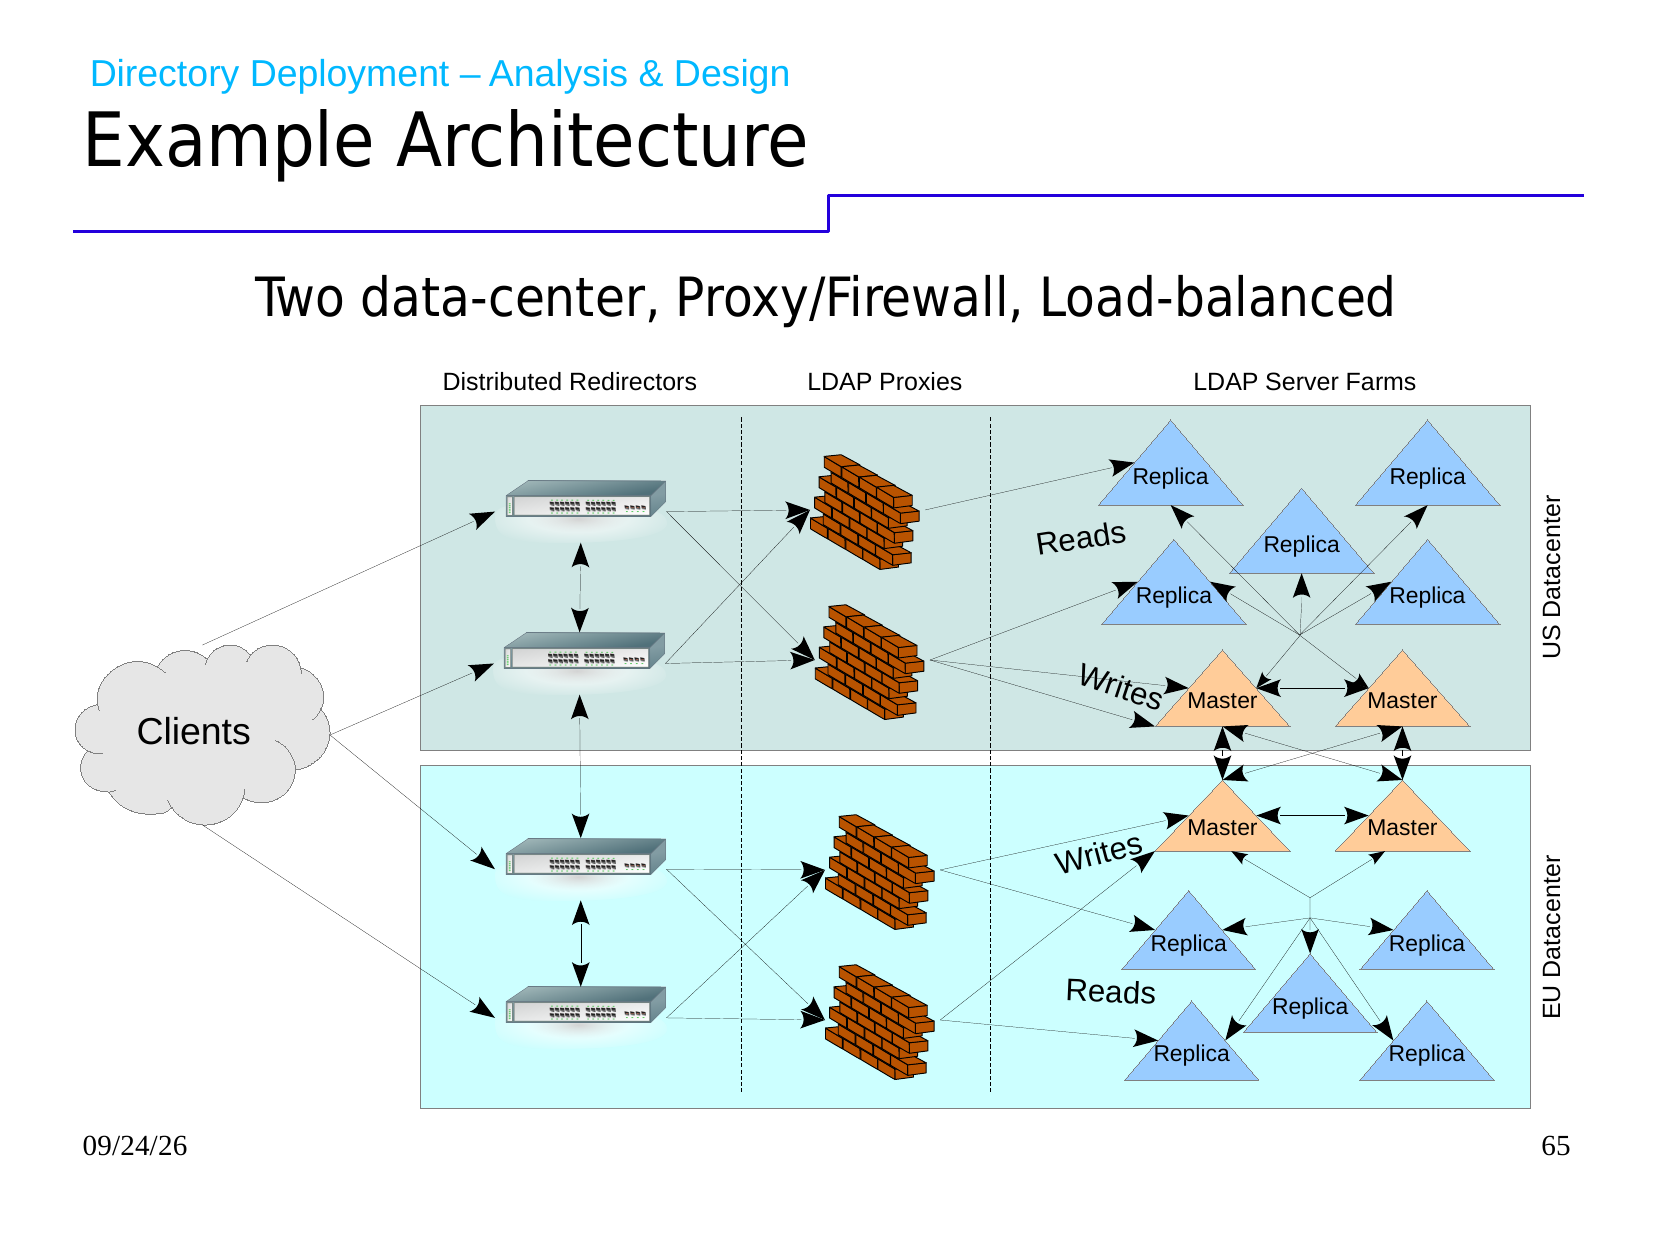

Directory Deployment – Analysis & Design
# Example Architecture
Two data-center, Proxy/Firewall, Load-balanced
Distributed Redirectors
LDAP Proxies
LDAP Server Farms
Replica
Replica
Replica
Reads
Replica
Replica
US Datacenter
Clients
Master
Master
Writes
Master
Master
Writes
Replica
Replica
EU Datacenter
Replica
Reads
Replica
Replica
65